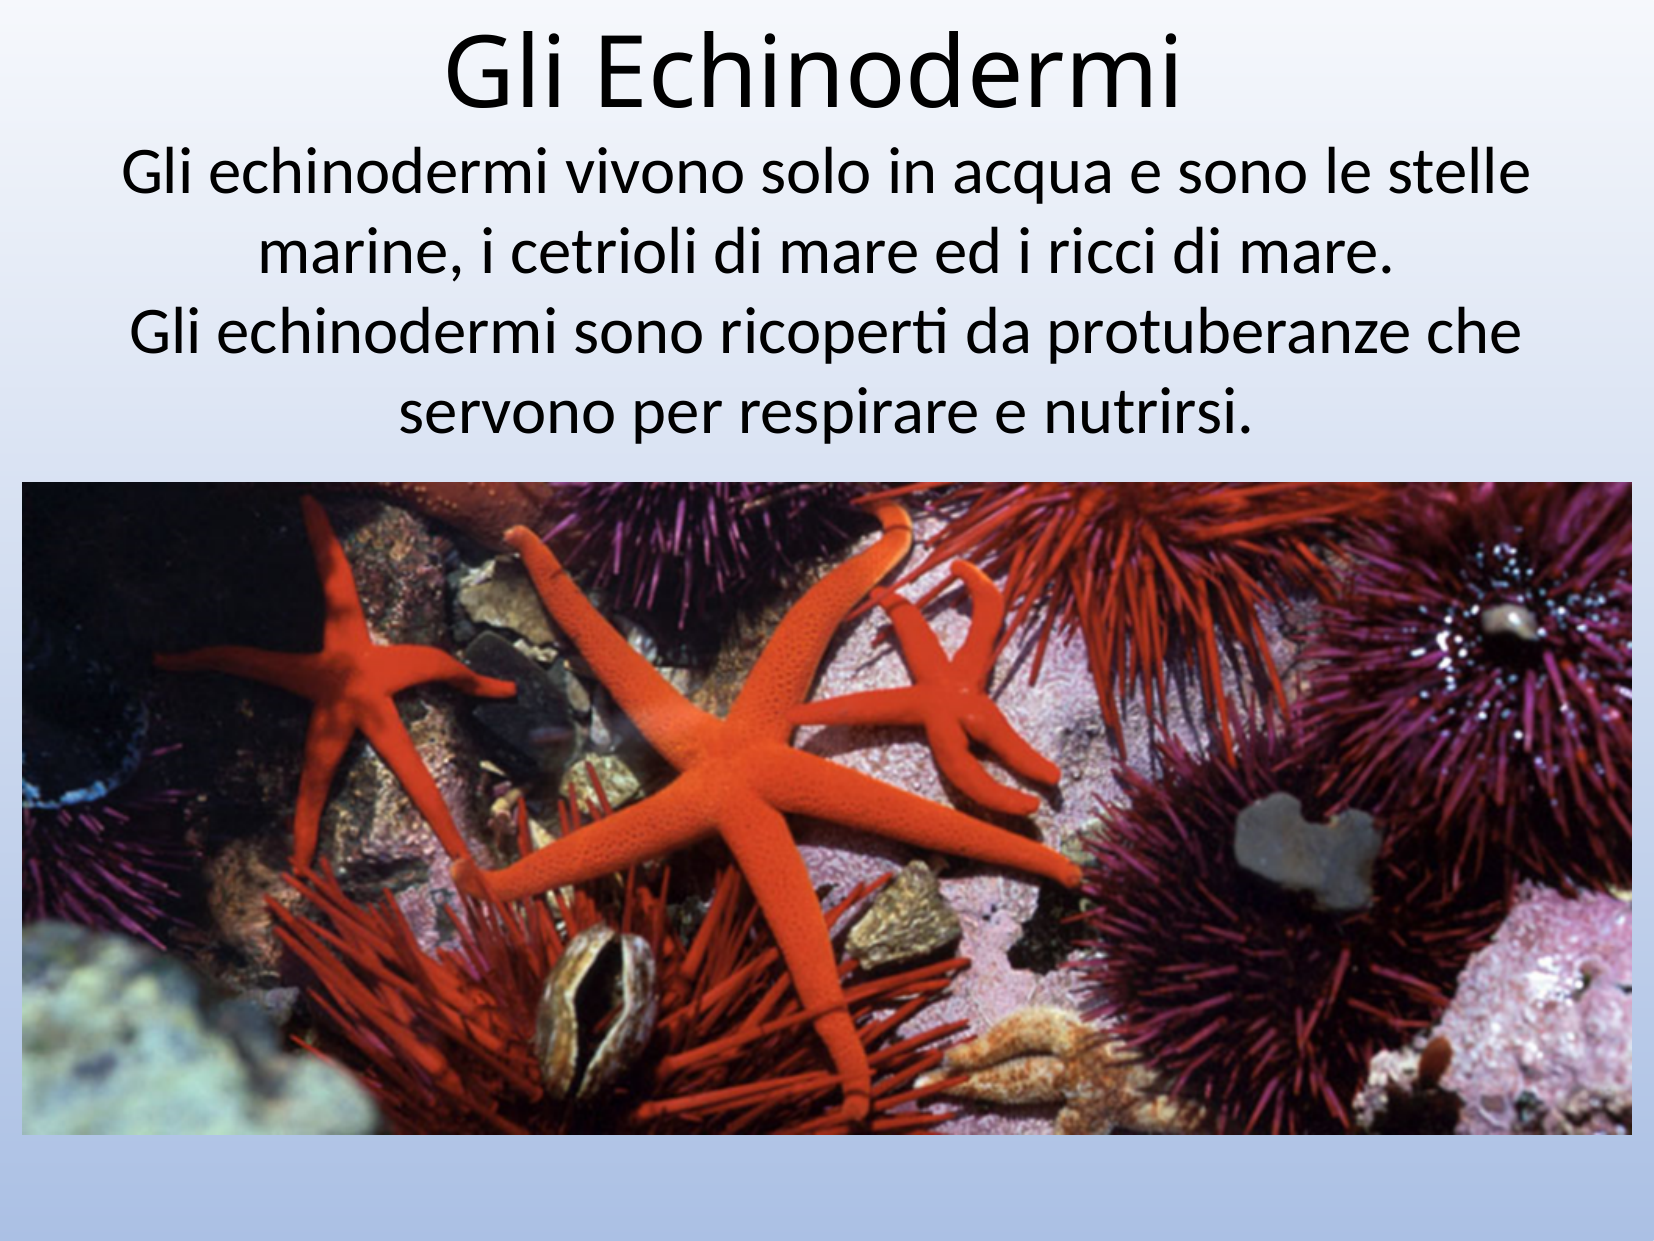

Gli Echinodermi
Gli echinodermi vivono solo in acqua e sono le stelle marine, i cetrioli di mare ed i ricci di mare.
Gli echinodermi sono ricoperti da protuberanze che servono per respirare e nutrirsi.